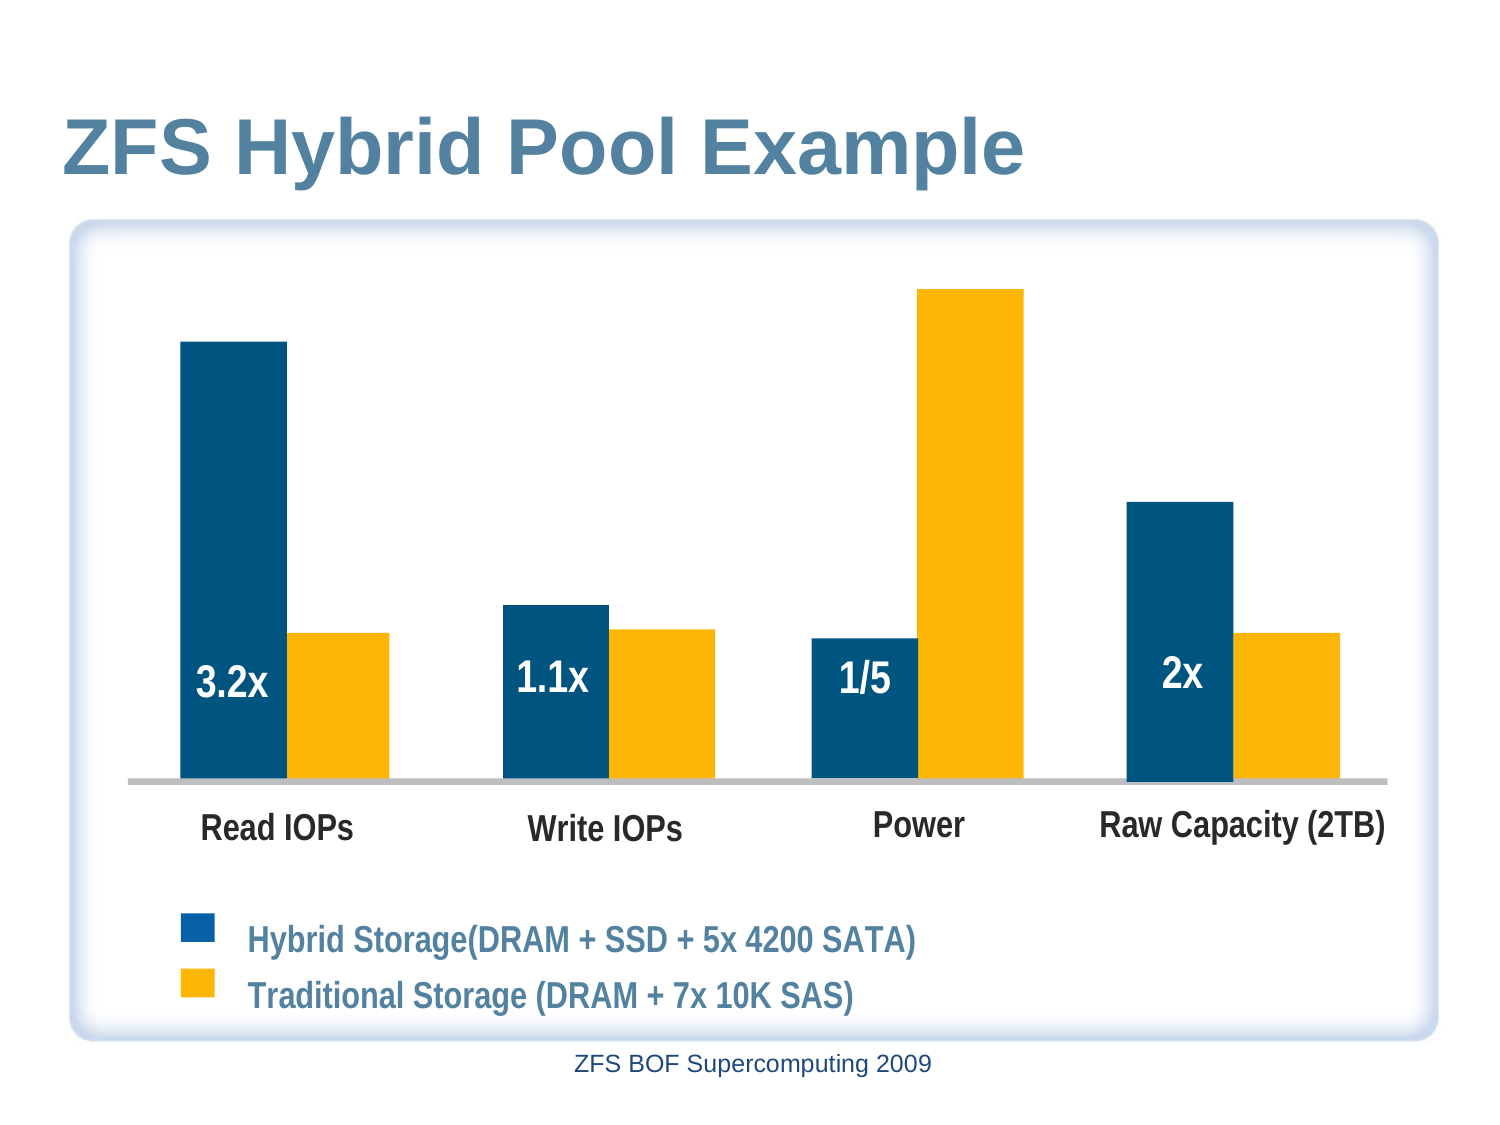

# ZFS Hybrid Pool Example
3.2x
2x
1.1x
1/5
Raw Capacity (2TB)
Power
Read IOPs
Write IOPs
Hybrid Storage(DRAM + SSD + 5x 4200 SATA)
Traditional Storage (DRAM + 7x 10K SAS)
ZFS BOF Supercomputing 2009